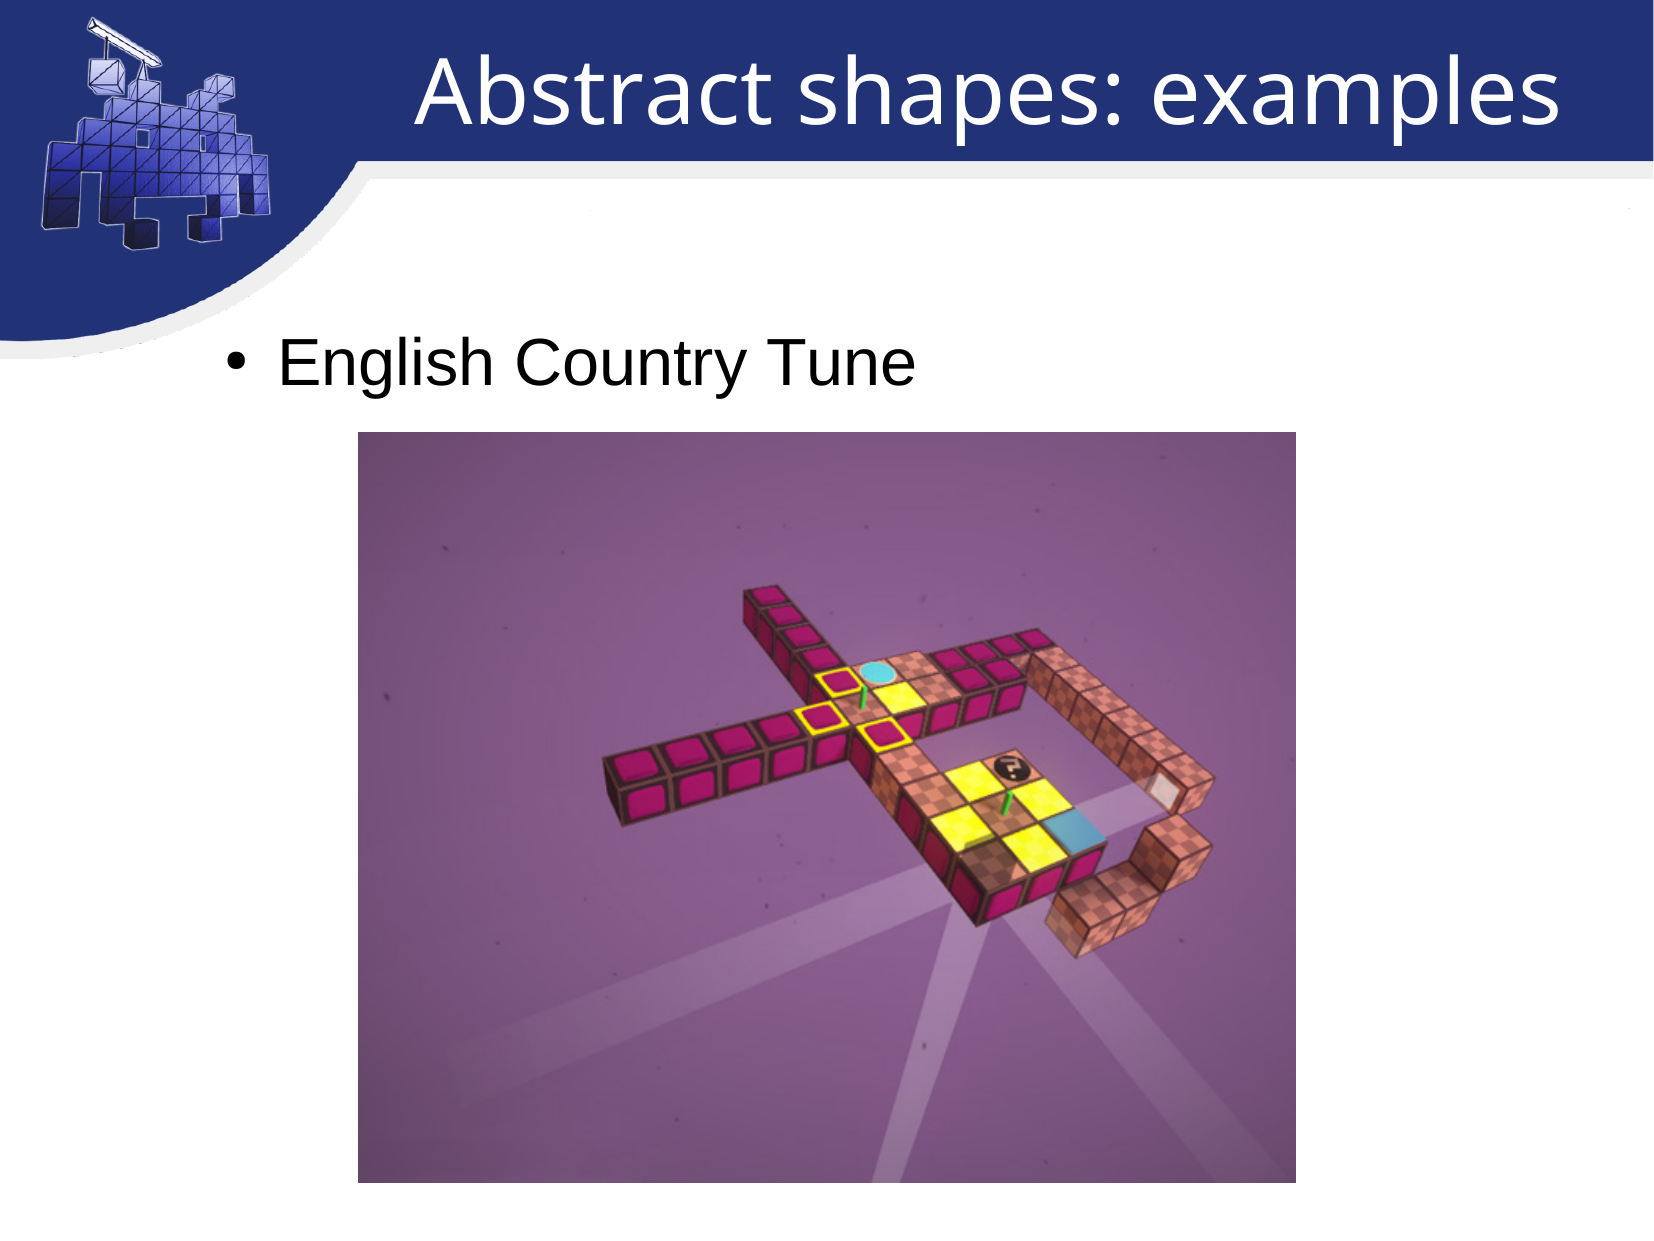

# Abstract shapes: examples
English Country Tune